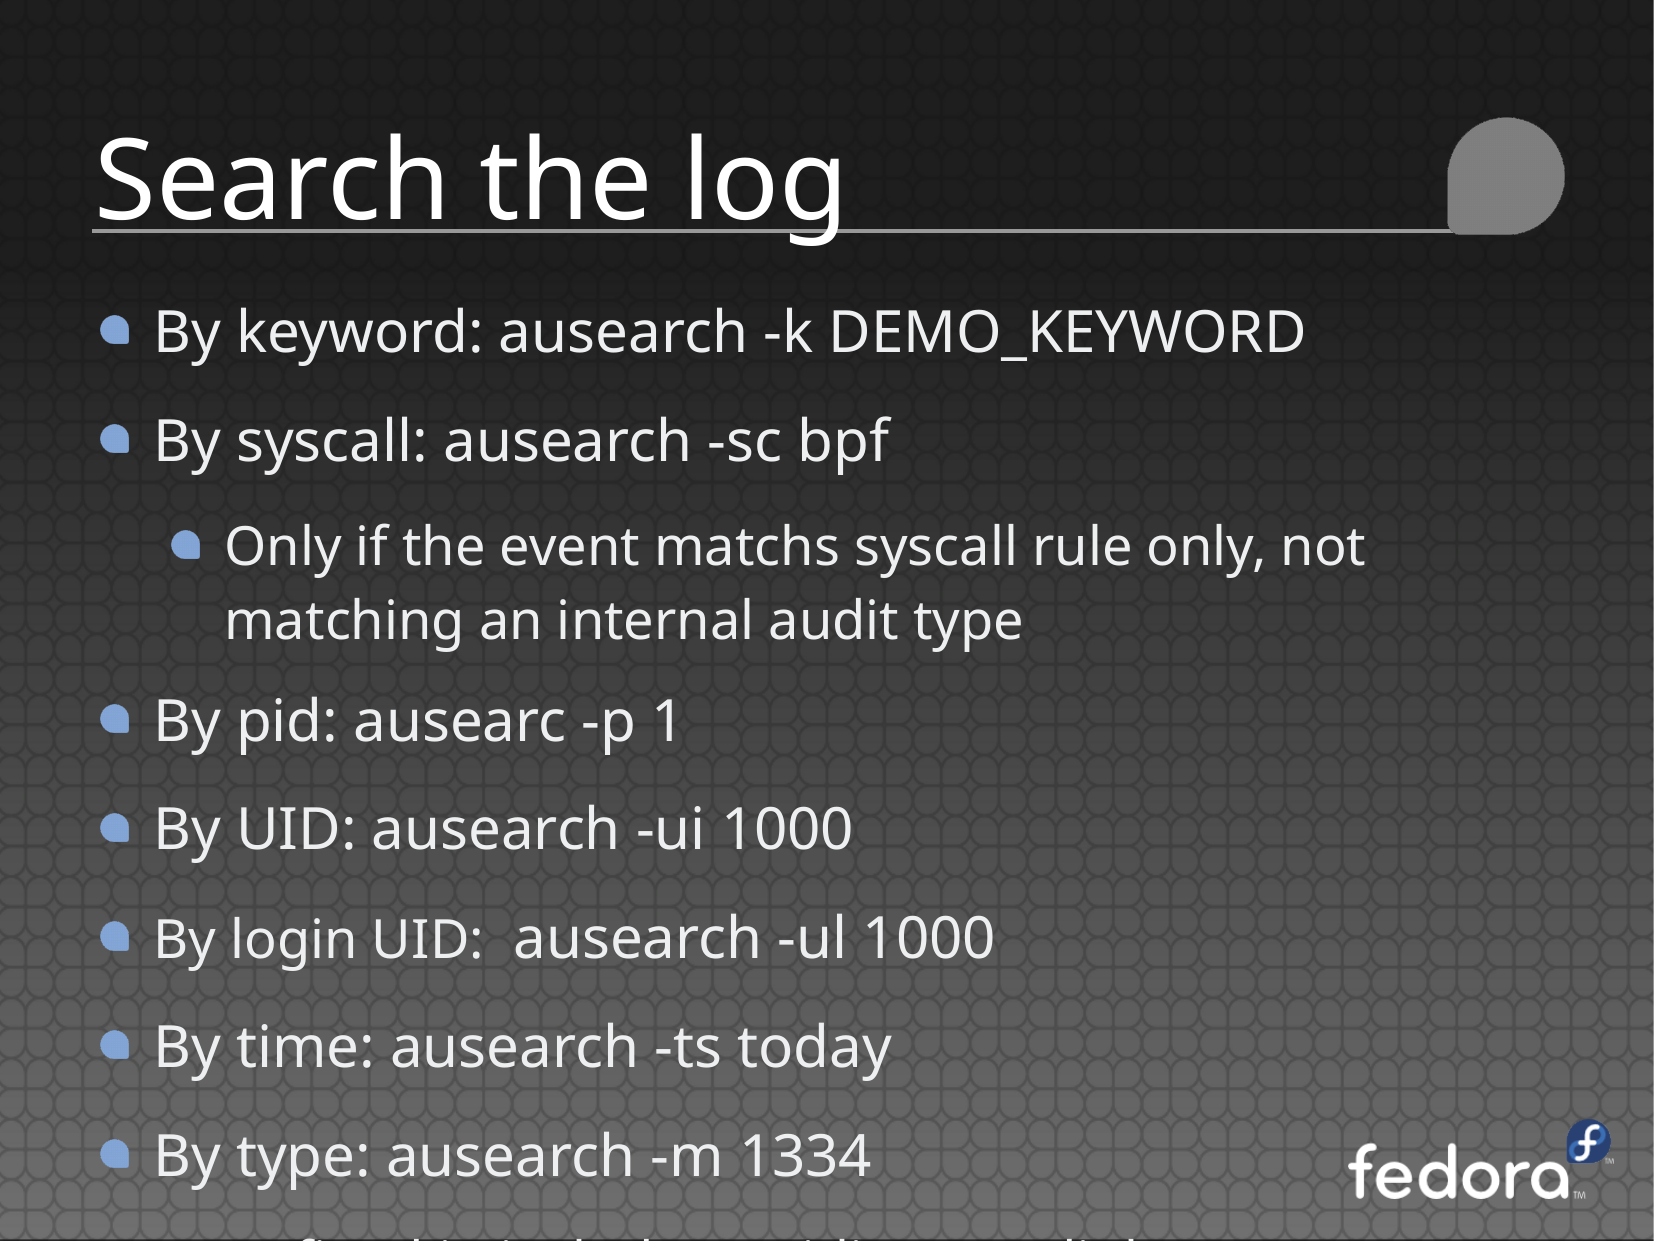

Search the log
# By keyword: ausearch -k DEMO_KEYWORD
By syscall: ausearch -sc bpf
Only if the event matchs syscall rule only, not matching an internal audit type
By pid: ausearc -p 1
By UID: ausearch -ui 1000
By login UID: ausearch -ul 1000
By time: ausearch -ts today
By type: ausearch -m 1334
Defined in include/uapi/linux/audit.h